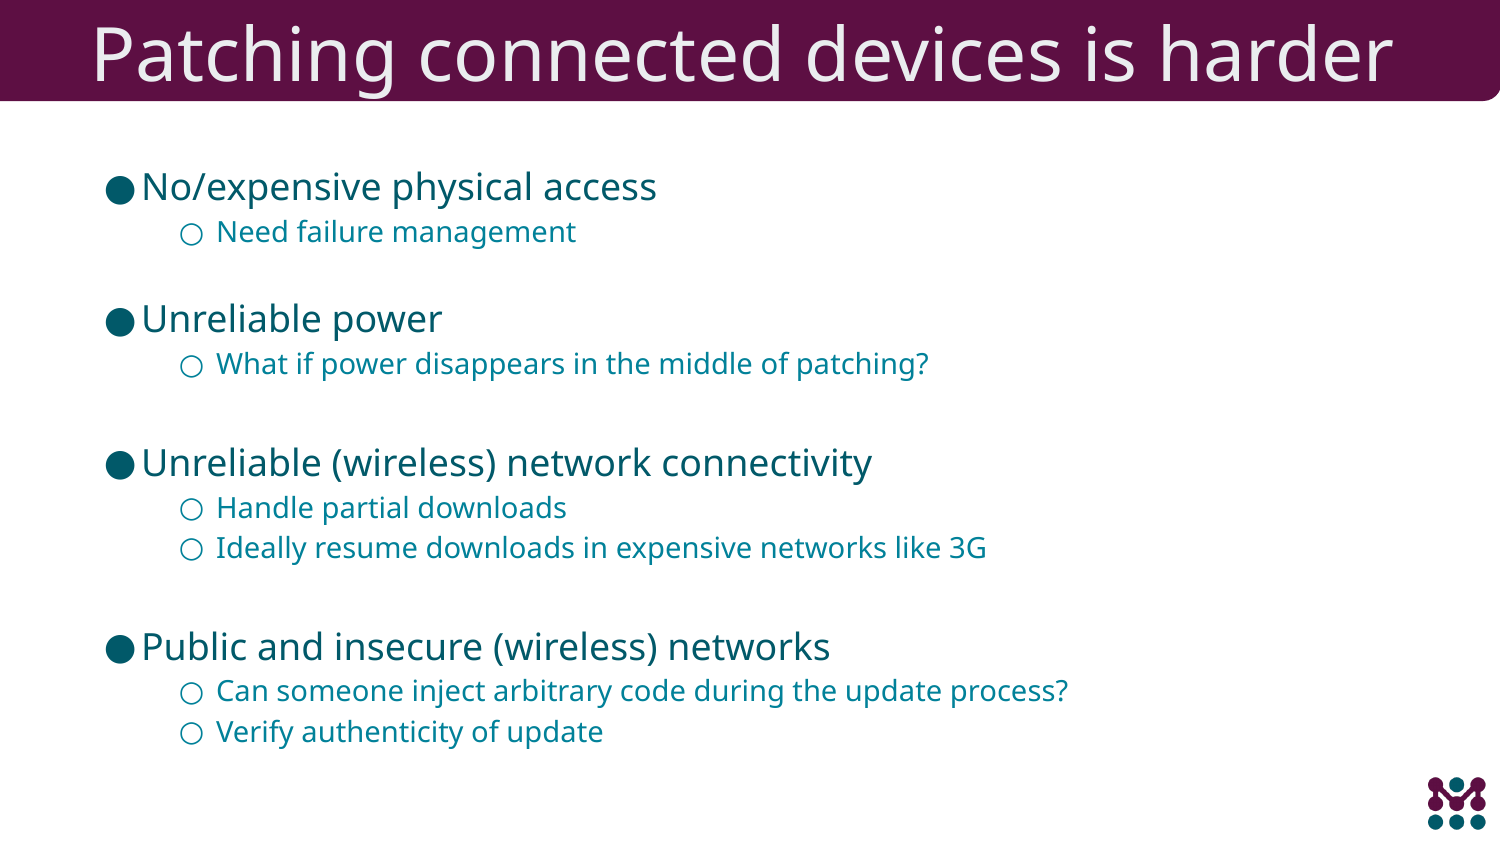

# Patching connected devices is harder
No/expensive physical access
Need failure management
Unreliable power
What if power disappears in the middle of patching?
Unreliable (wireless) network connectivity
Handle partial downloads
Ideally resume downloads in expensive networks like 3G
Public and insecure (wireless) networks
Can someone inject arbitrary code during the update process?
Verify authenticity of update